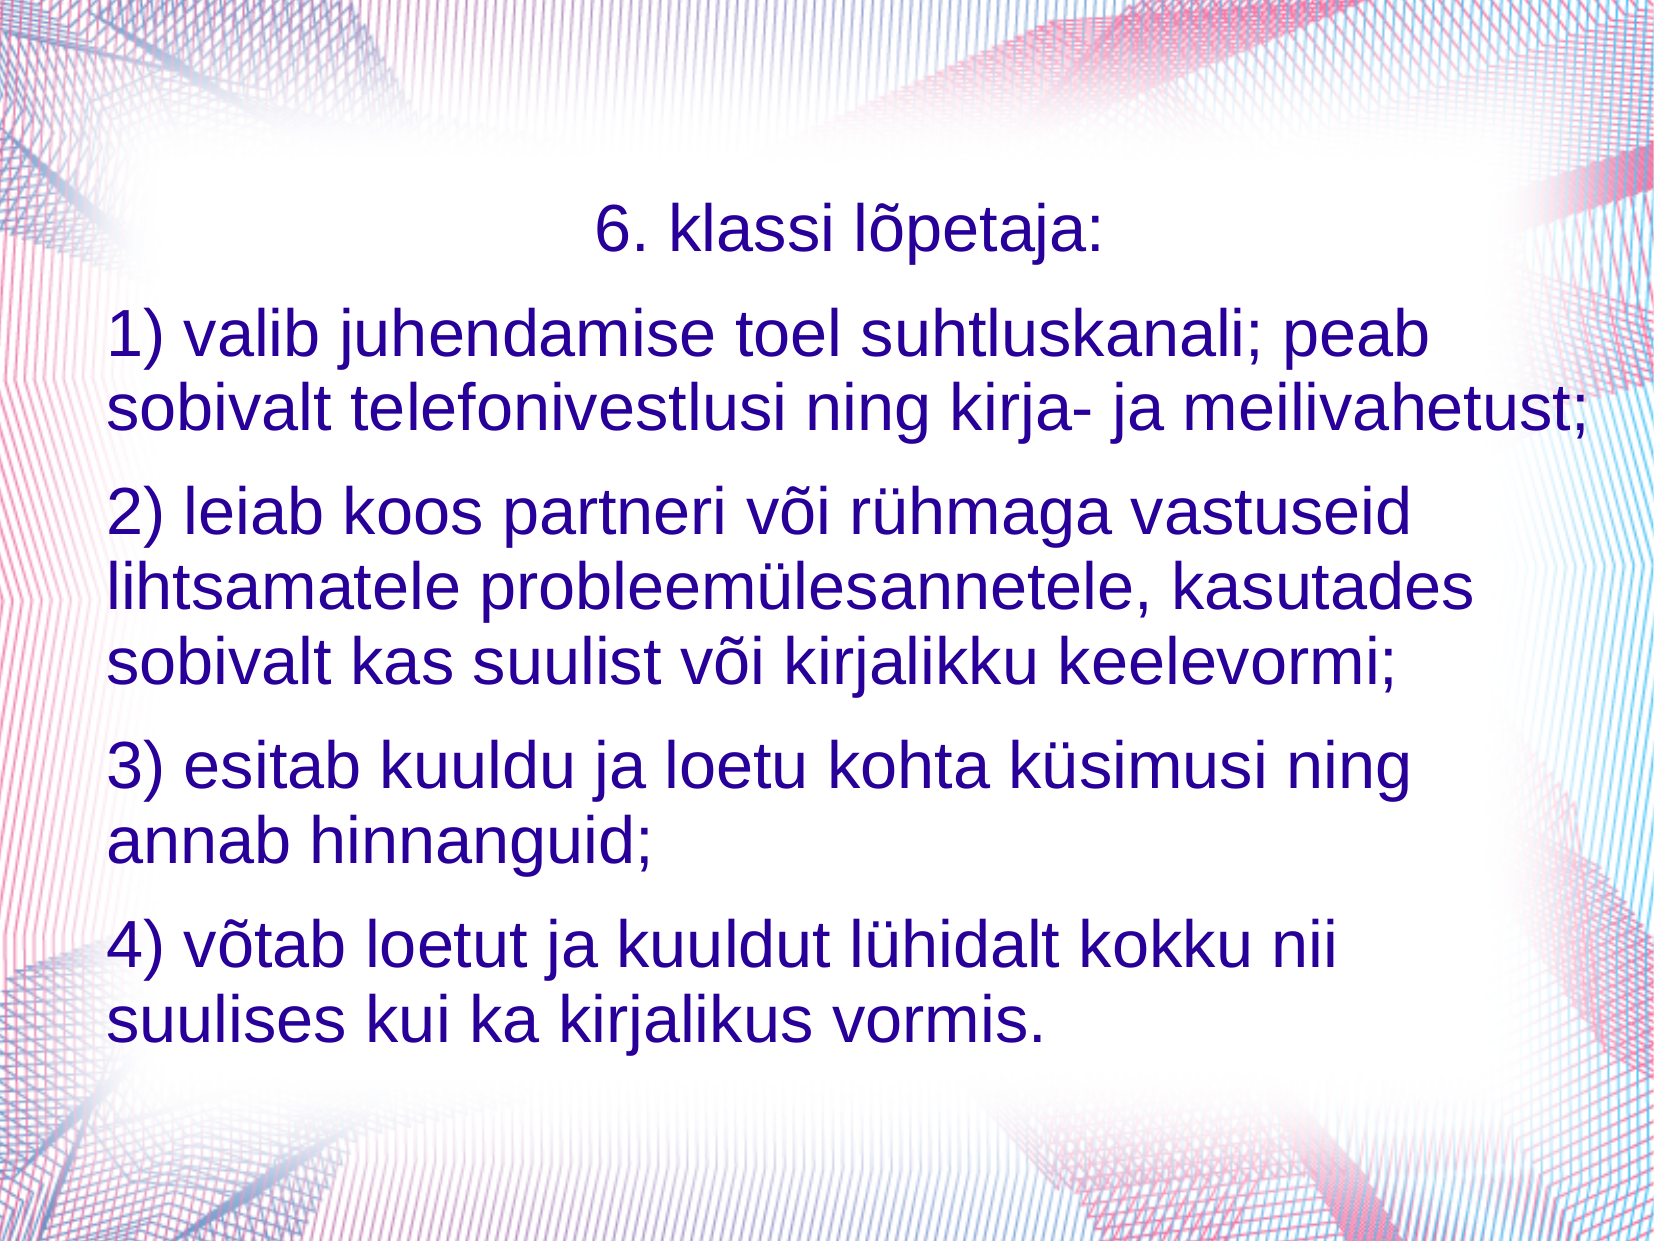

# 6. klassi lõpetaja:
1) valib juhendamise toel suhtluskanali; peab sobivalt telefonivestlusi ning kirja- ja meilivahetust;
2) leiab koos partneri või rühmaga vastuseid lihtsamatele probleemülesannetele, kasutades sobivalt kas suulist või kirjalikku keelevormi;
3) esitab kuuldu ja loetu kohta küsimusi ning annab hinnanguid;
4) võtab loetut ja kuuldut lühidalt kokku nii suulises kui ka kirjalikus vormis.